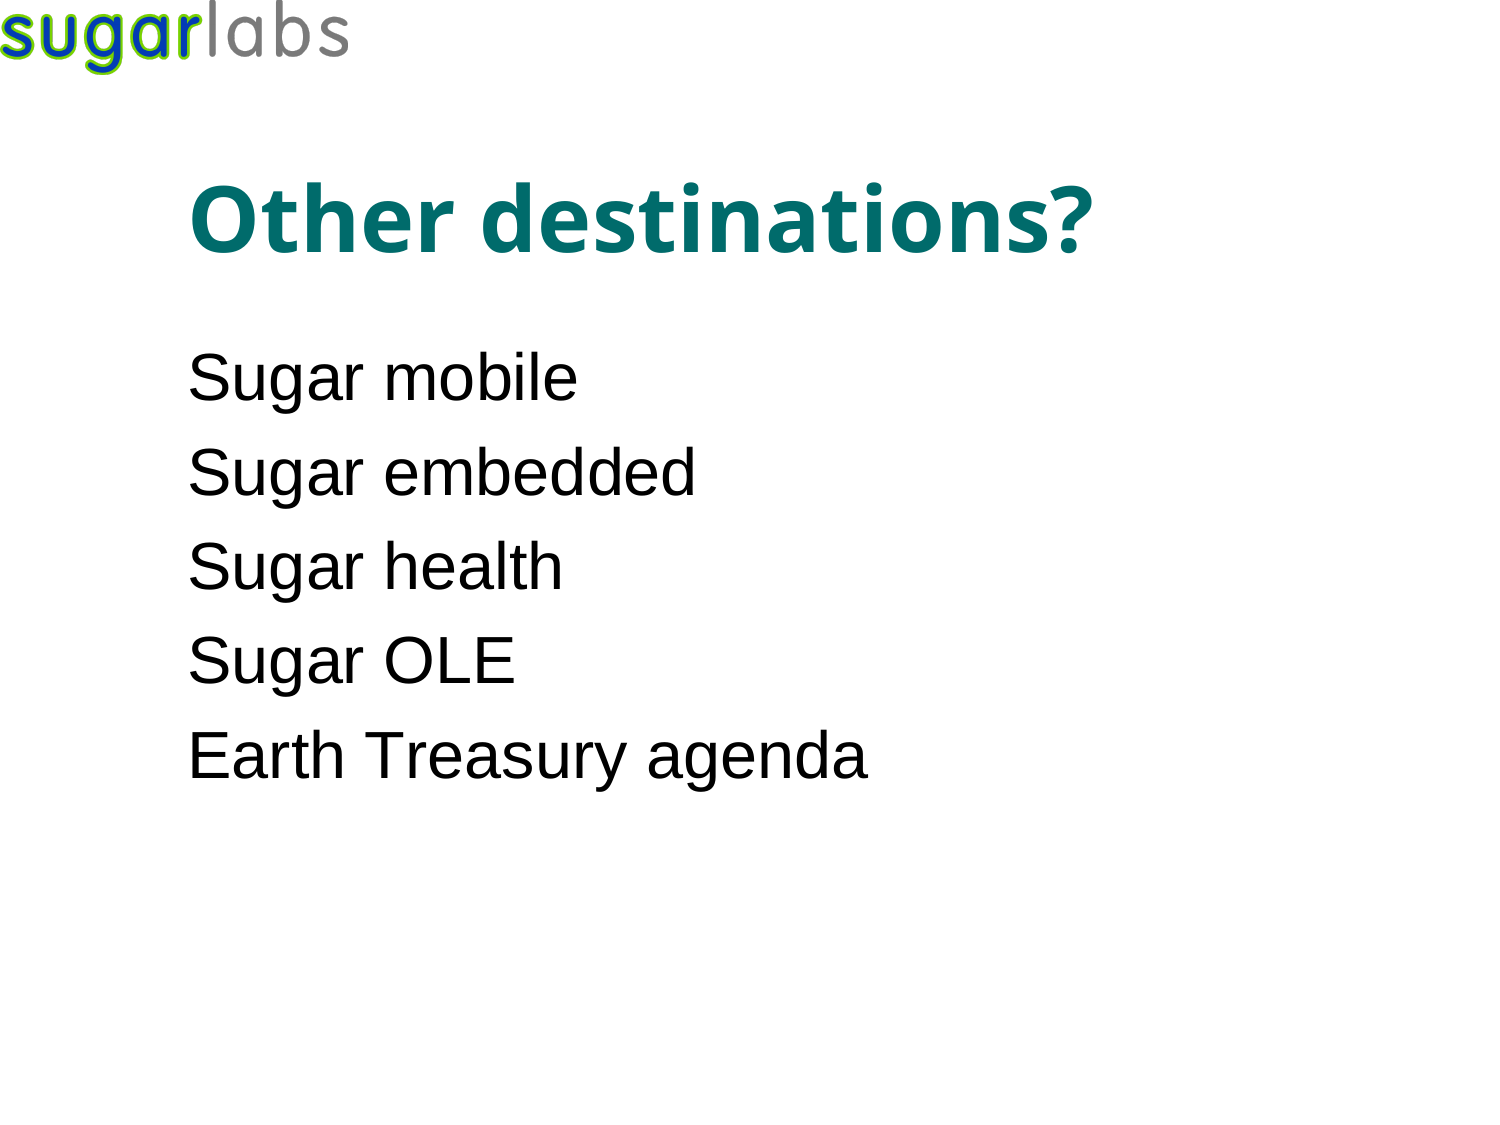

# Other destinations?
Sugar mobile
Sugar embedded
Sugar health
Sugar OLE
Earth Treasury agenda